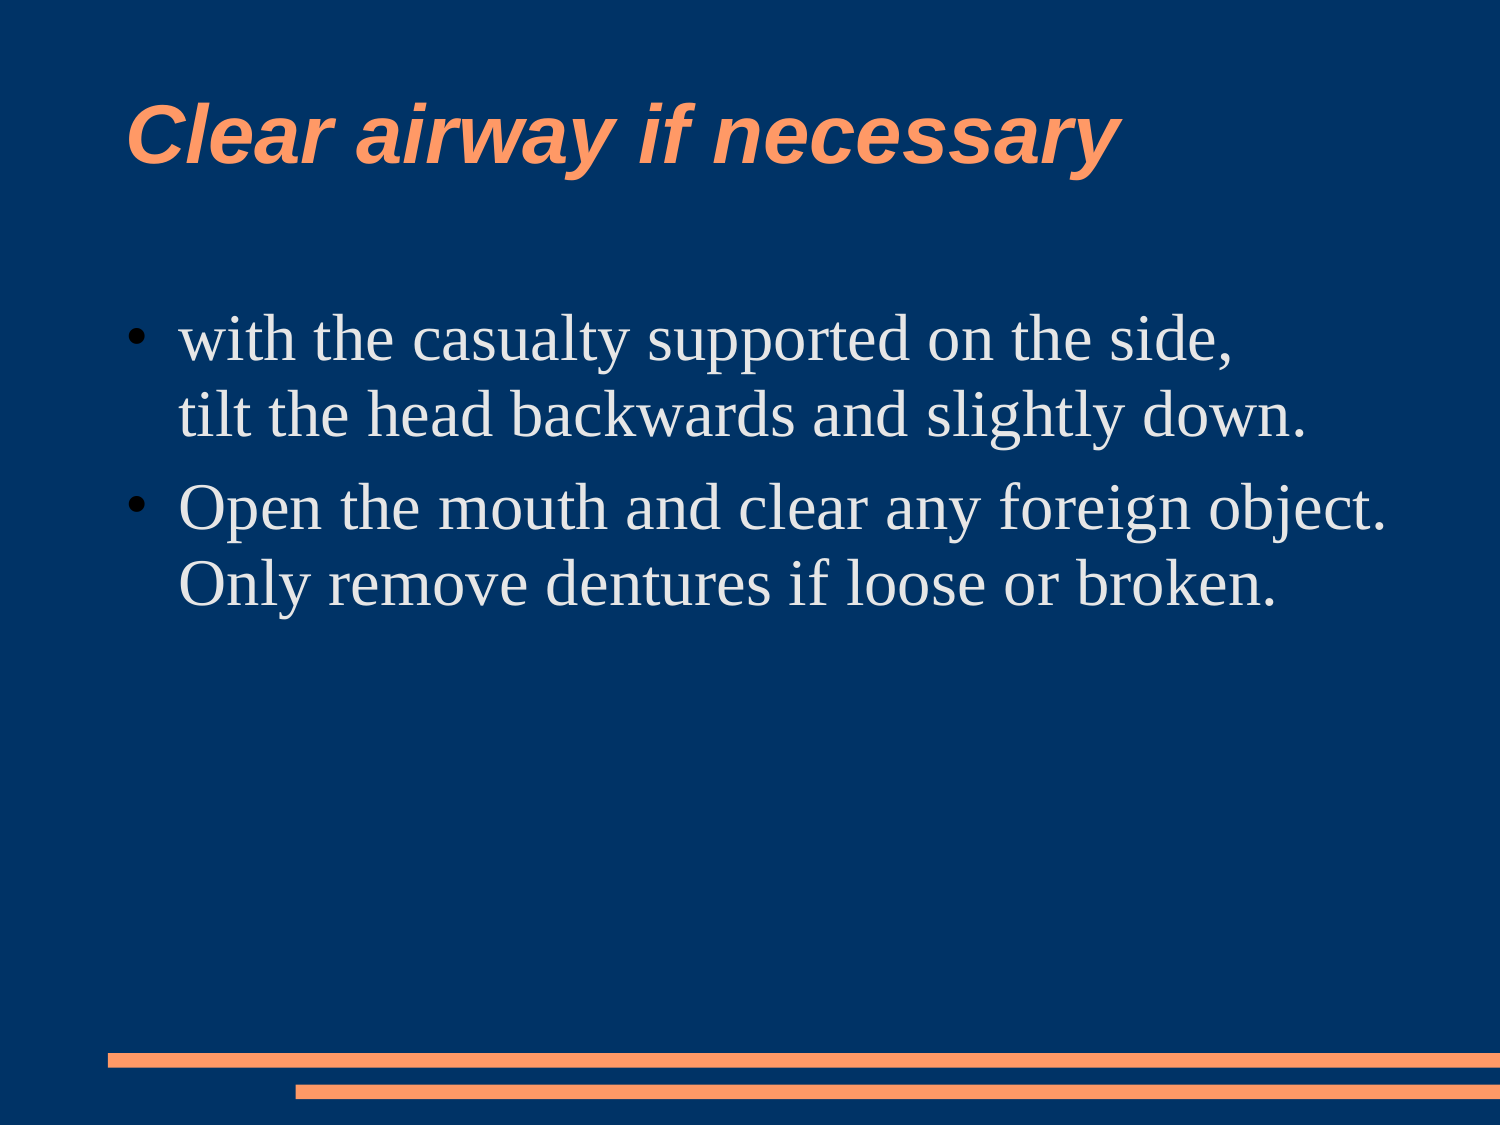

# Clear airway if necessary
with the casualty supported on the side,
tilt the head backwards and slightly down.
Open the mouth and clear any foreign object.
Only remove dentures if loose or broken.